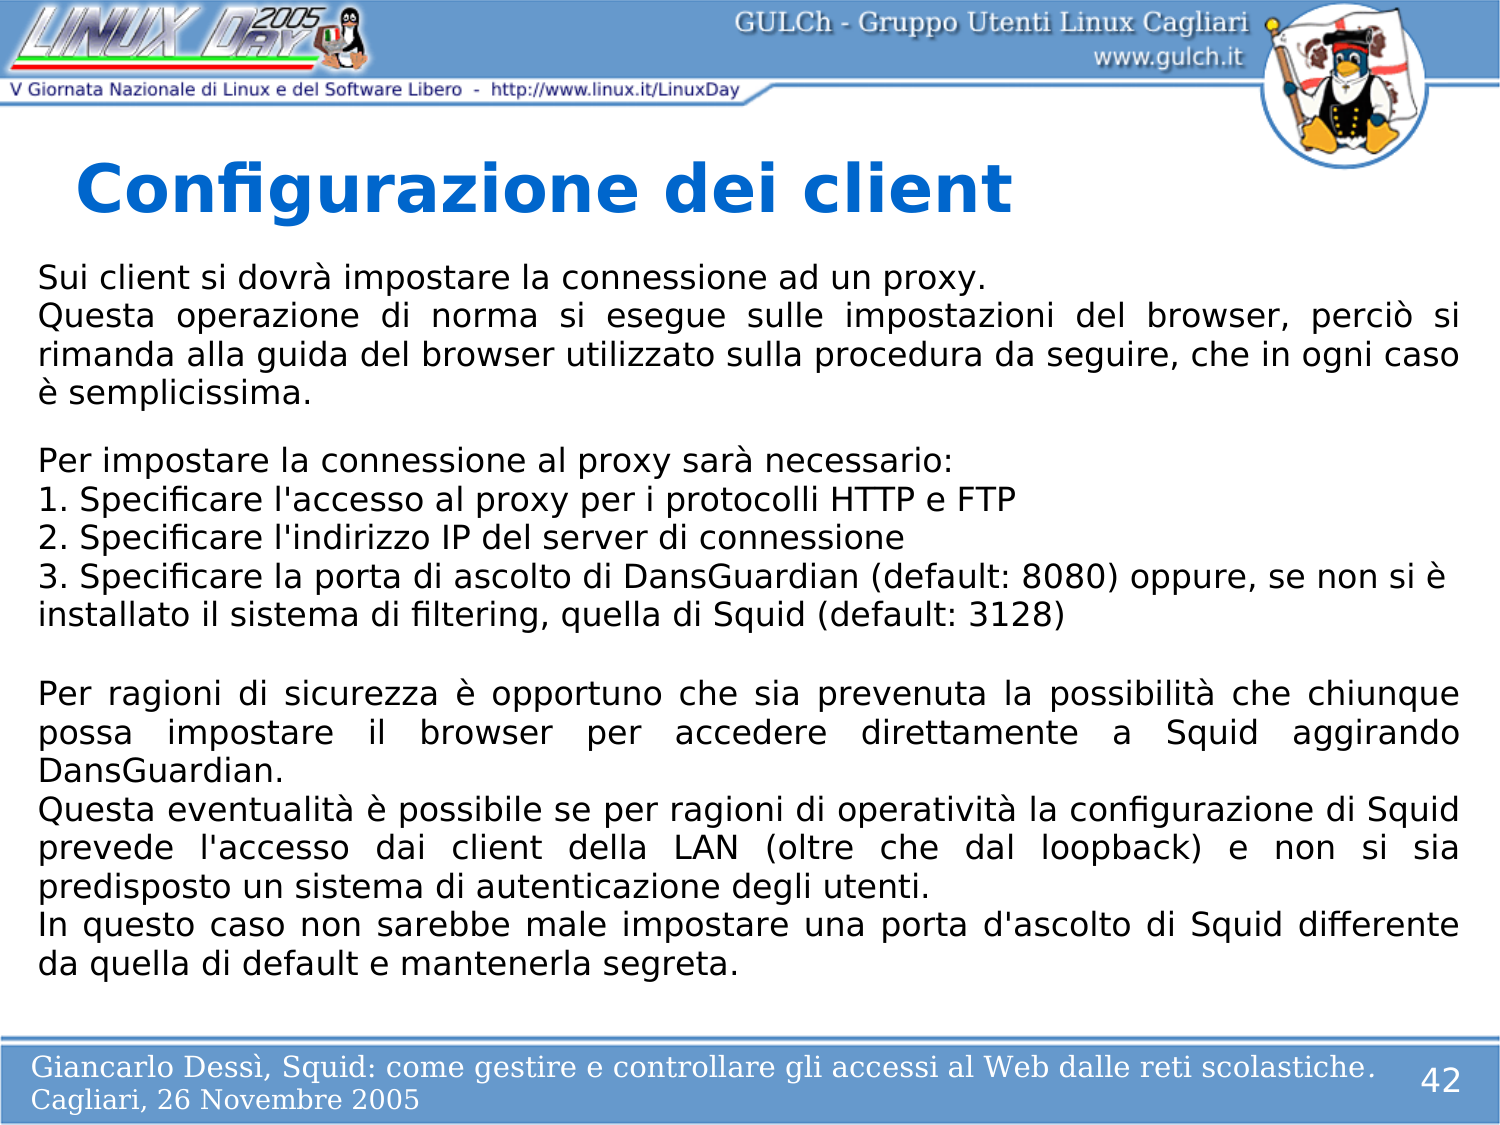

Configurazione dei client
Sui client si dovrà impostare la connessione ad un proxy.
Questa operazione di norma si esegue sulle impostazioni del browser, perciò si rimanda alla guida del browser utilizzato sulla procedura da seguire, che in ogni caso è semplicissima.
Per impostare la connessione al proxy sarà necessario:
1. Specificare l'accesso al proxy per i protocolli HTTP e FTP
2. Specificare l'indirizzo IP del server di connessione
3. Specificare la porta di ascolto di DansGuardian (default: 8080) oppure, se non si è installato il sistema di filtering, quella di Squid (default: 3128)
Per ragioni di sicurezza è opportuno che sia prevenuta la possibilità che chiunque possa impostare il browser per accedere direttamente a Squid aggirando DansGuardian.
Questa eventualità è possibile se per ragioni di operatività la configurazione di Squid prevede l'accesso dai client della LAN (oltre che dal loopback) e non si sia predisposto un sistema di autenticazione degli utenti.
In questo caso non sarebbe male impostare una porta d'ascolto di Squid differente da quella di default e mantenerla segreta.